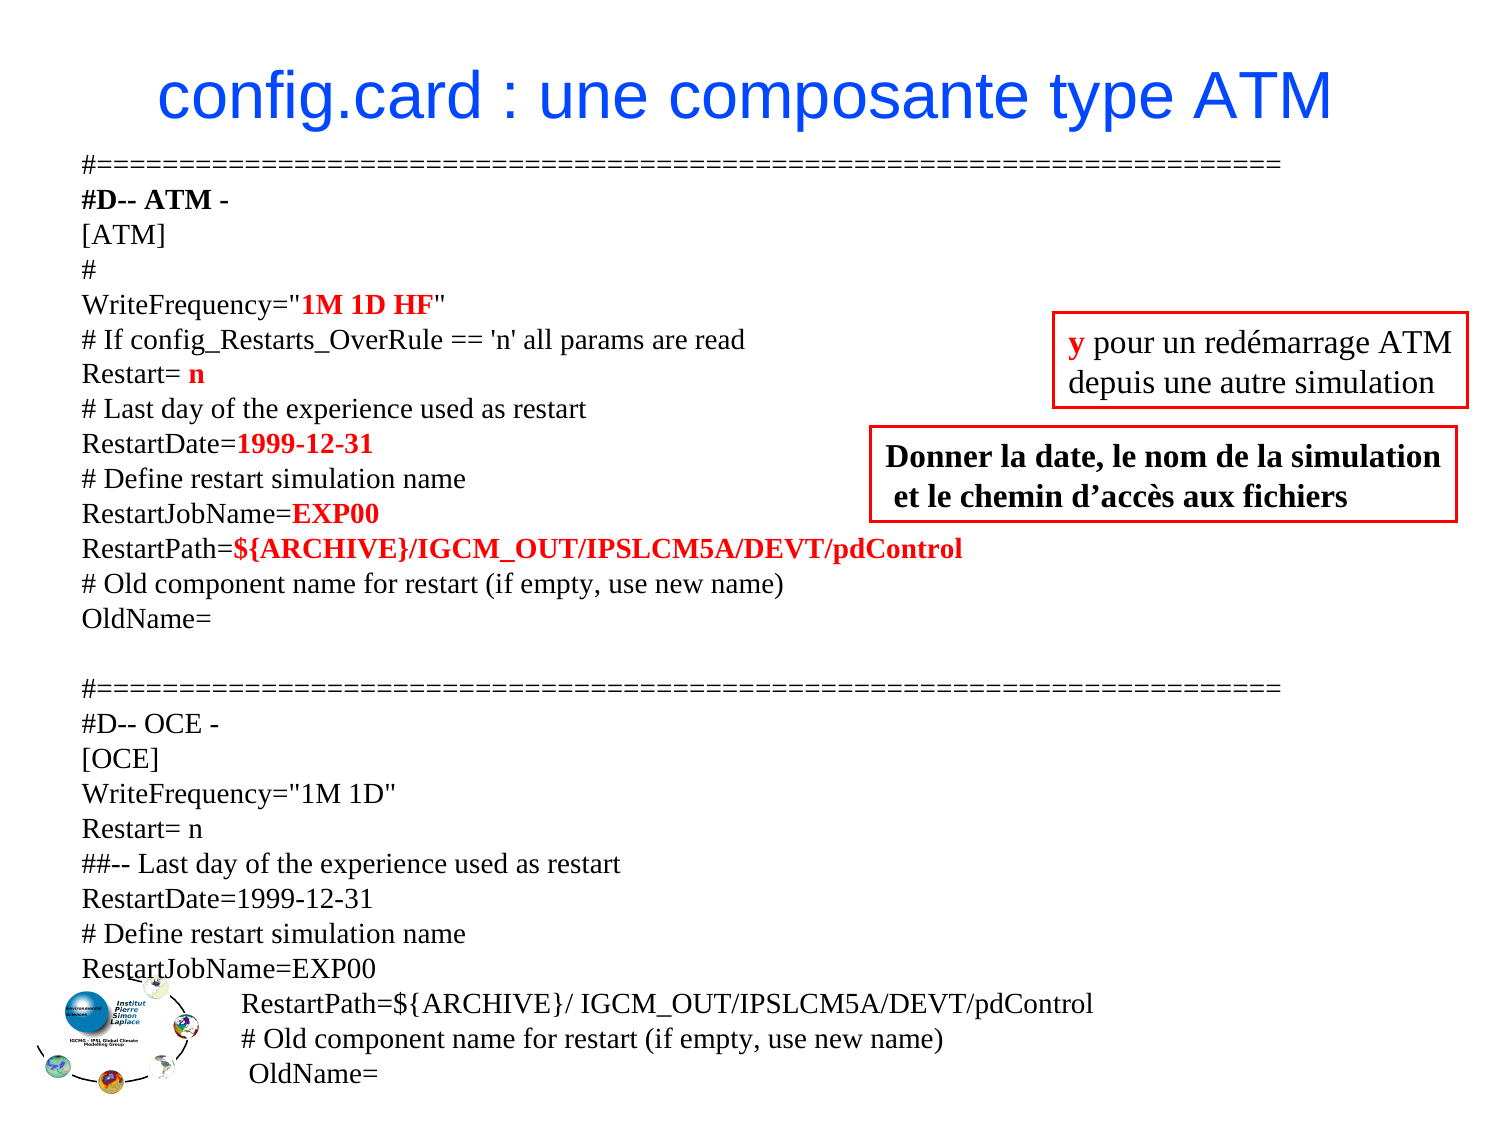

config.card : une composante type ATM
#========================================================================
#D-- ATM -
[ATM]
#
WriteFrequency="1M 1D HF"
# If config_Restarts_OverRule == 'n' all params are read
Restart= n
# Last day of the experience used as restart
RestartDate=1999-12-31
# Define restart simulation name
RestartJobName=EXP00
RestartPath=${ARCHIVE}/IGCM_OUT/IPSLCM5A/DEVT/pdControl
# Old component name for restart (if empty, use new name)
OldName=
#========================================================================
#D-- OCE -
[OCE]
WriteFrequency="1M 1D"
Restart= n
##-- Last day of the experience used as restart
RestartDate=1999-12-31
# Define restart simulation name
RestartJobName=EXP00
 RestartPath=${ARCHIVE}/ IGCM_OUT/IPSLCM5A/DEVT/pdControl
 # Old component name for restart (if empty, use new name)
 OldName=
y pour un redémarrage ATM
depuis une autre simulation
Donner la date, le nom de la simulation
 et le chemin d’accès aux fichiers